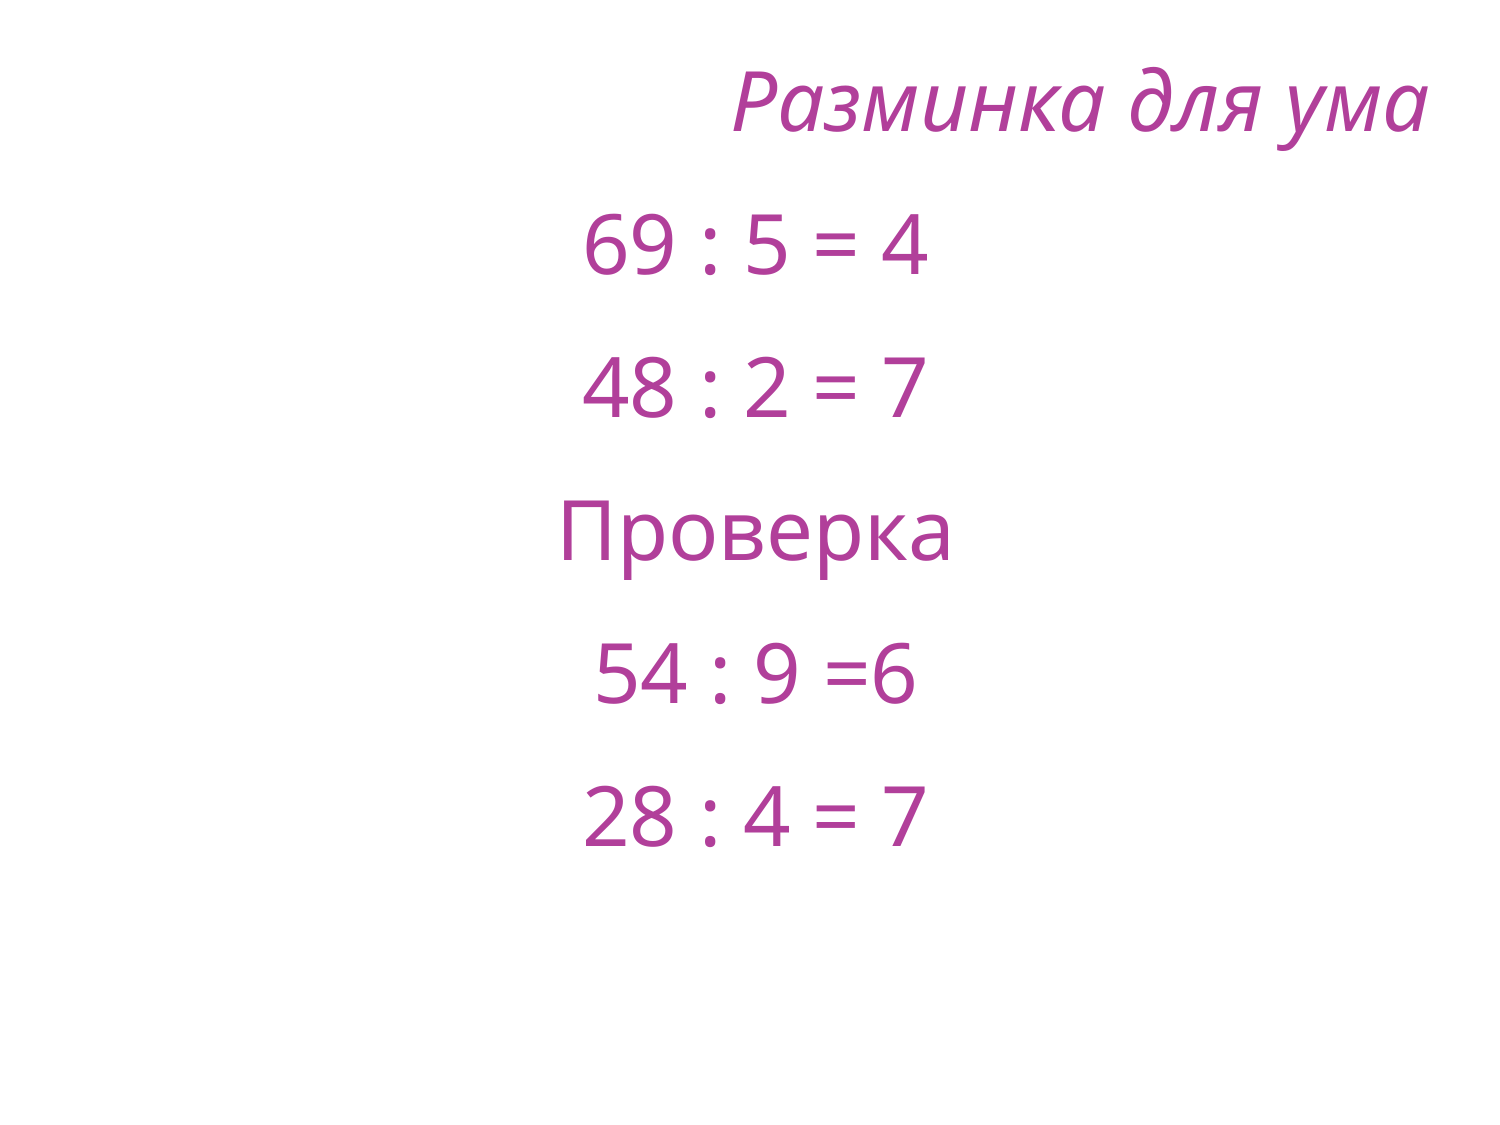

# Разминка для ума
69 : 5 = 4
48 : 2 = 7
Проверка
54 : 9 =6
28 : 4 = 7